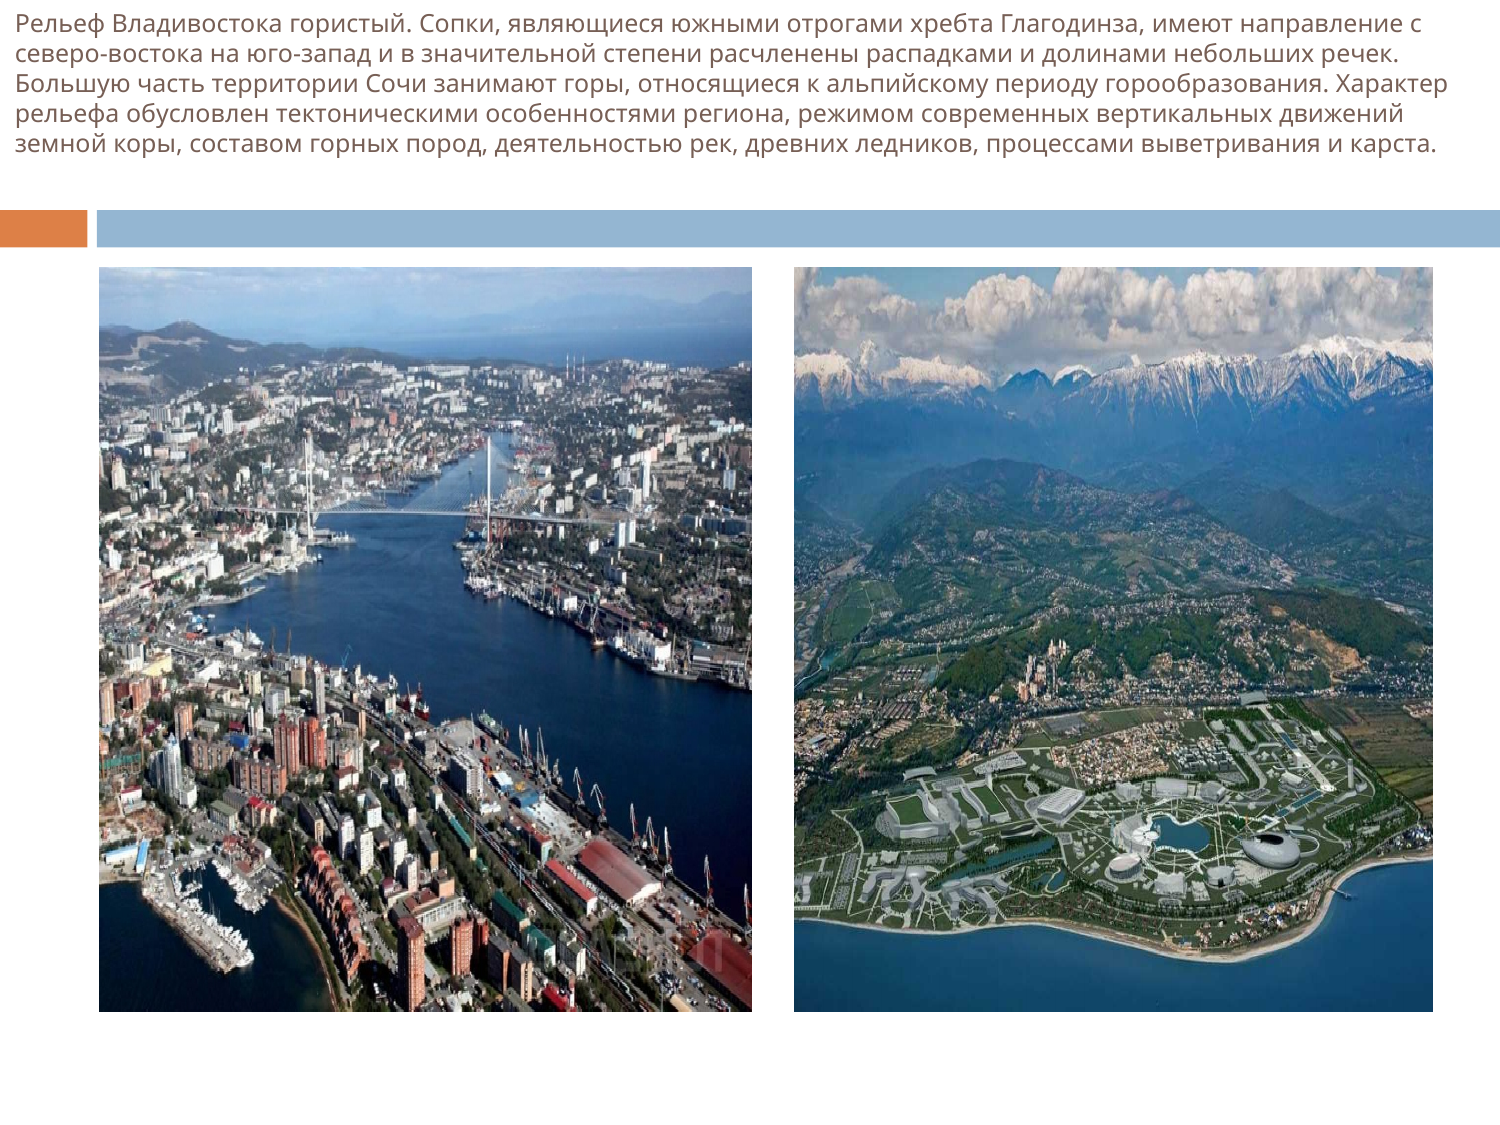

# Рельеф Владивостока гористый. Сопки, являющиеся южными отрогами хребта Глагодинза, имеют направление с северо-востока на юго-запад и в значительной степени расчленены распадками и долинами небольших речек. Большую часть территории Сочи занимают горы, относящиеся к альпийскому периоду горообразования. Характер рельефа обусловлен тектоническими особенностями региона, режимом современных вертикальных движений земной коры, составом горных пород, деятельностью рек, древних ледников, процессами выветривания и карста.